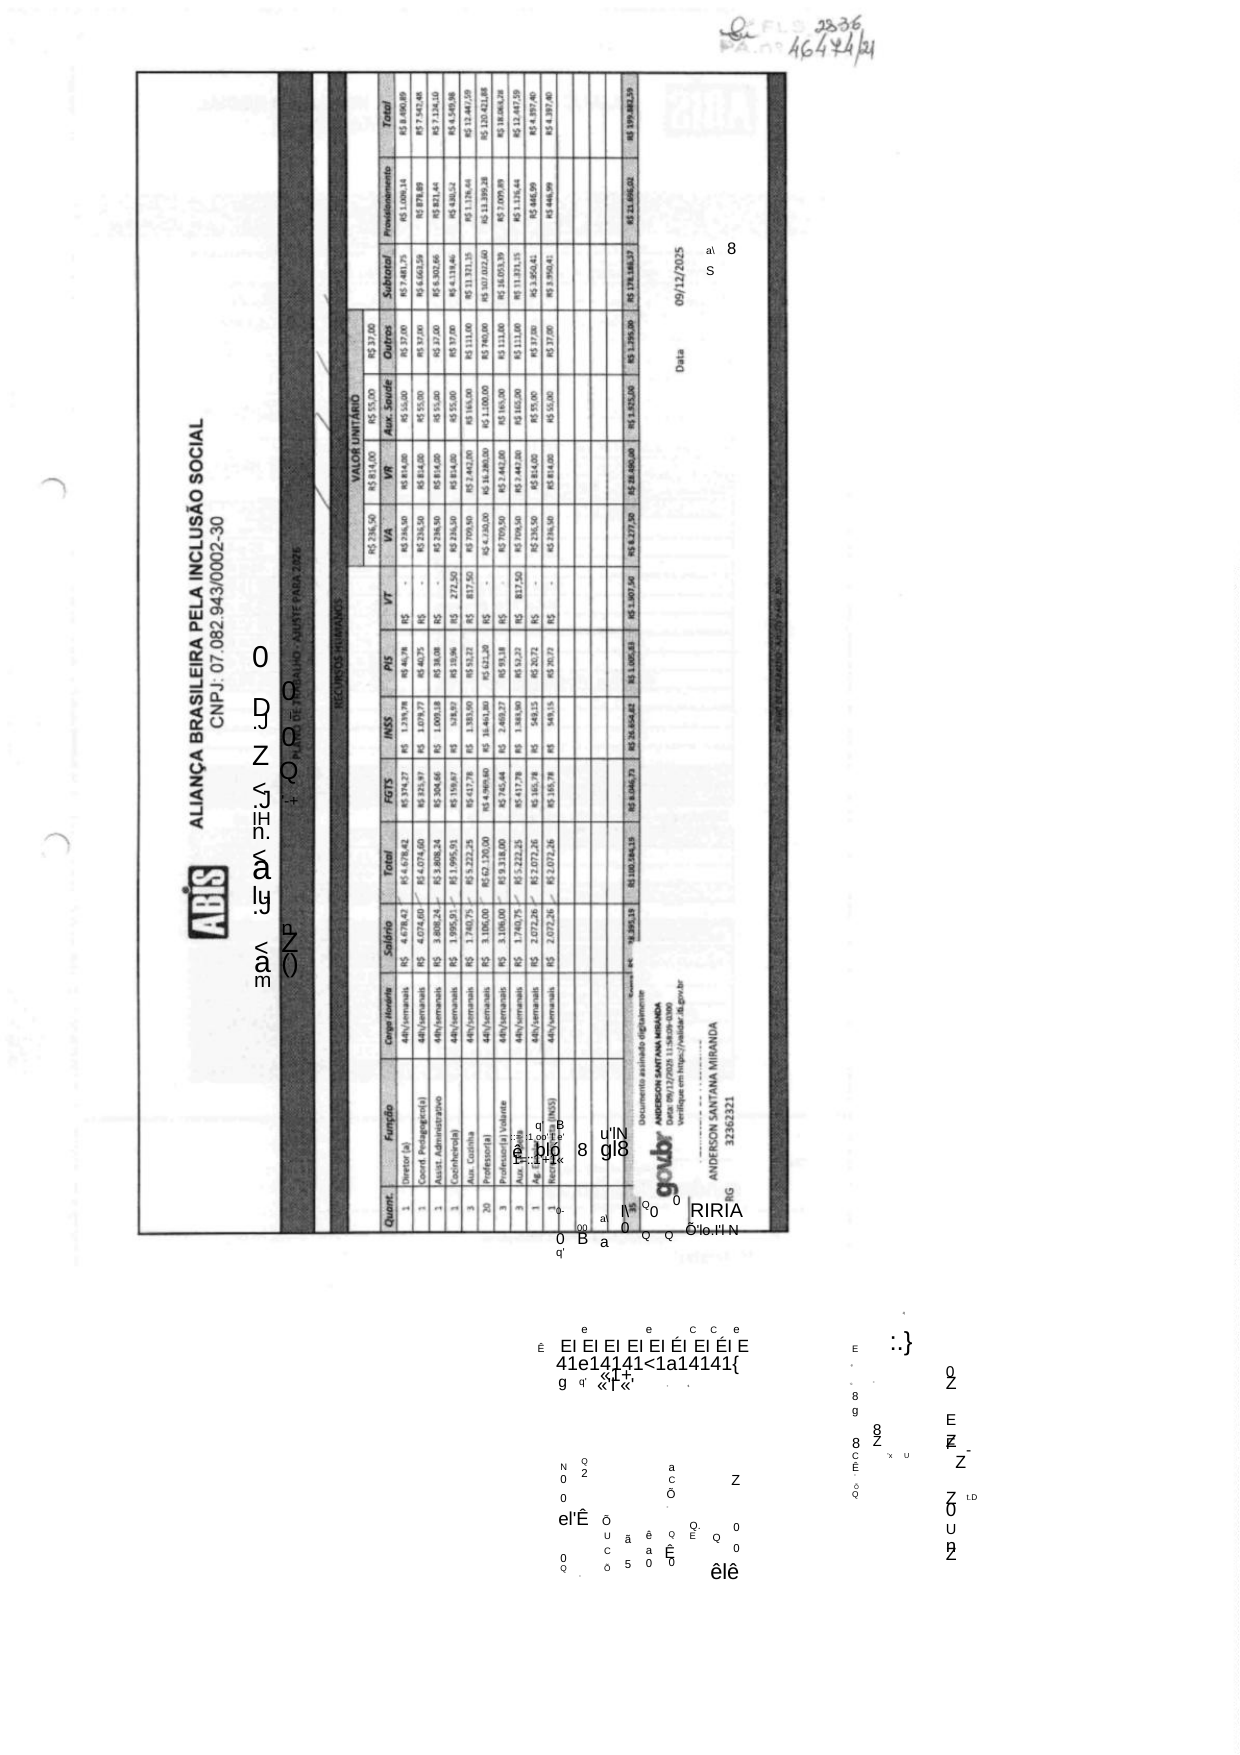

8
a\
S
0
0
l
D
.J
0
Z
<
Q
'-+
.J
IH
n.
<
a
lu
.J
<
n.
Z
a ()
m
B
q'
::= :1 oo' l e'
u'lN
bló 8 gl8
ê
1=::1'+1«
l\ Q0 0 RIRIA
Õ'lo.I'l N
0-
a\
a
0
00
0 B
Q
Q
q'
.Q
e
e
e
C
C
:.}
EI EI EI EI EI ÉI EI ÉI E
41e14141<1a14141{
Ê
E
0
.g
«1+
g
Z
q' «'l «'
=
'©
+
$
8
g
E
Z
8
Z
8
C
'x
U
FZ-
Q
2
a
C
Ê
=
N
0
Z
Õ
Q
Õ
>
Z
0
t.D
0
U
n
el'Ê
Õ
U
C
Õ
Q.
E
0
0
ê
a
0
Q
Q
ã
5
Ê
Z
0
Q
<
0
êlê